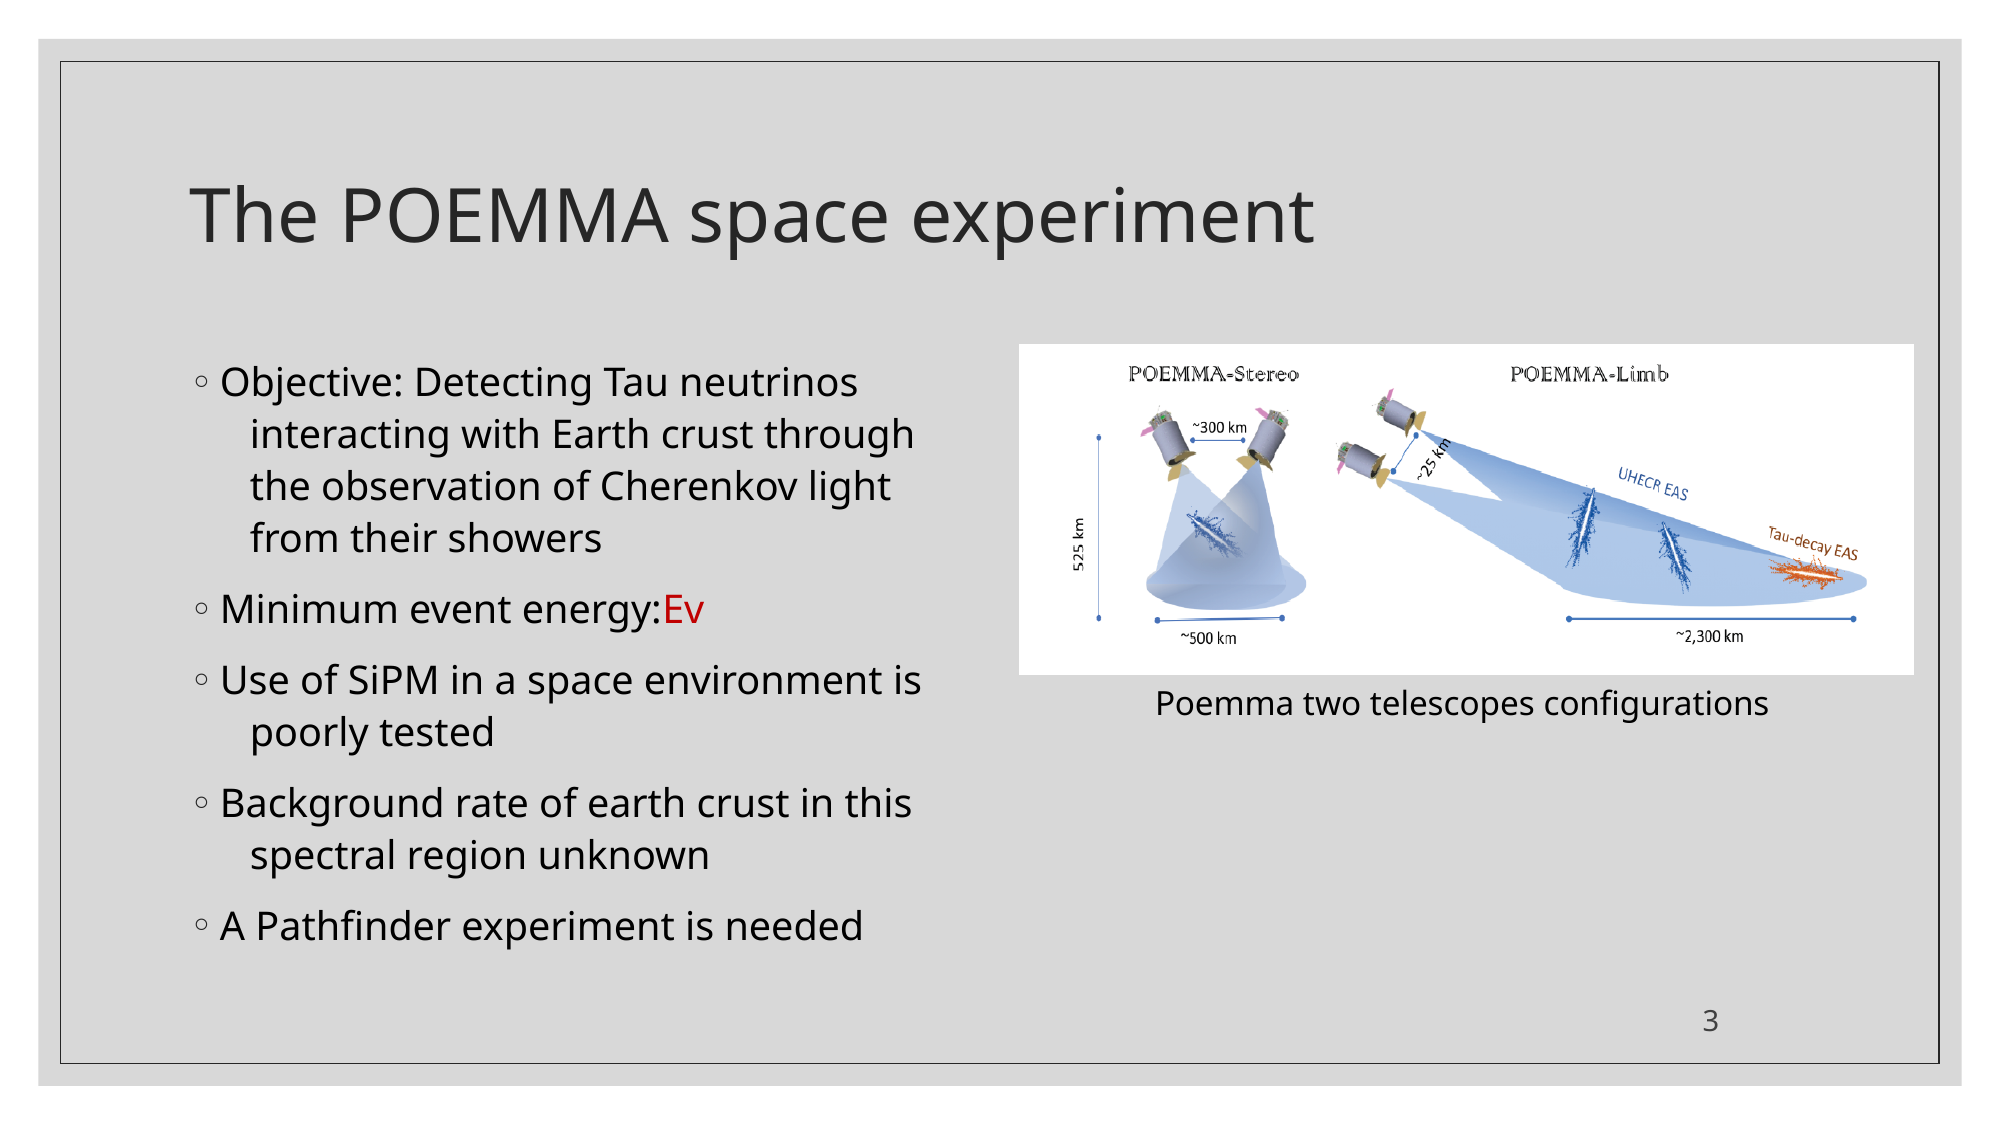

# The POEMMA space experiment
Objective: Detecting Tau neutrinos interacting with Earth crust through the observation of Cherenkov light from their showers
Minimum event energy:Ev
Use of SiPM in a space environment is poorly tested
Background rate of earth crust in this spectral region unknown
A Pathfinder experiment is needed
Poemma two telescopes configurations